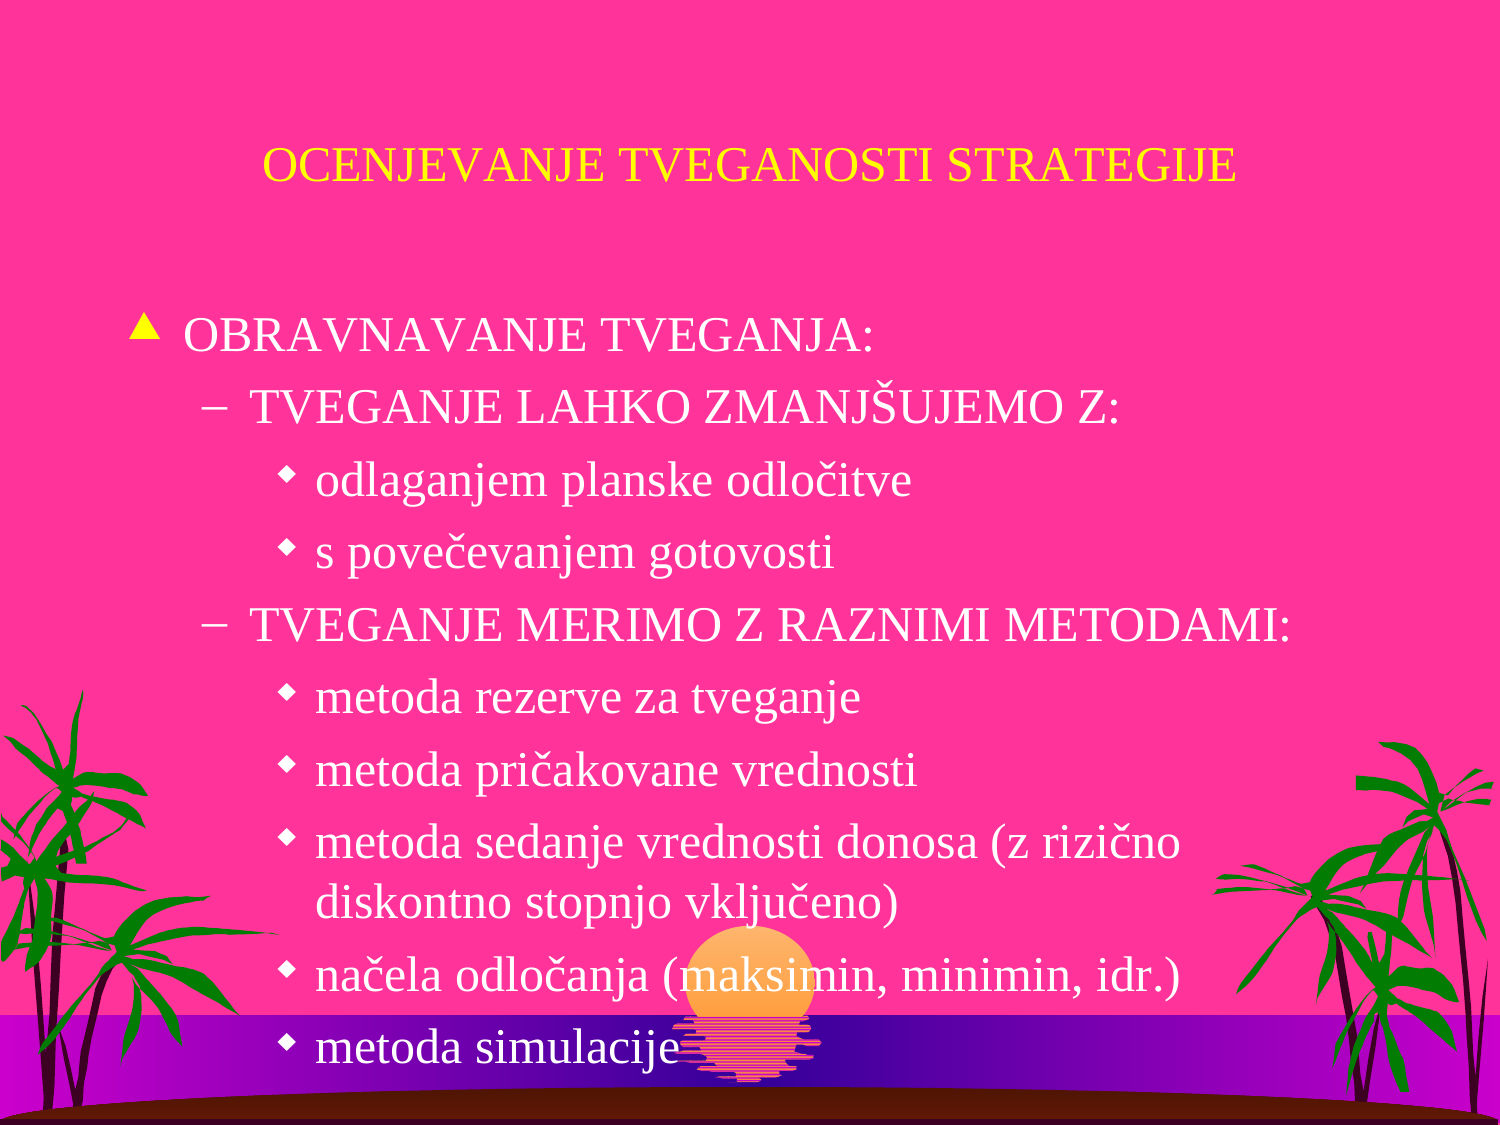

# OCENJEVANJE TVEGANOSTI STRATEGIJE
OBRAVNAVANJE TVEGANJA:
TVEGANJE LAHKO ZMANJŠUJEMO Z:
odlaganjem planske odločitve
s povečevanjem gotovosti
TVEGANJE MERIMO Z RAZNIMI METODAMI:
metoda rezerve za tveganje
metoda pričakovane vrednosti
metoda sedanje vrednosti donosa (z rizično diskontno stopnjo vključeno)
načela odločanja (maksimin, minimin, idr.)
metoda simulacije